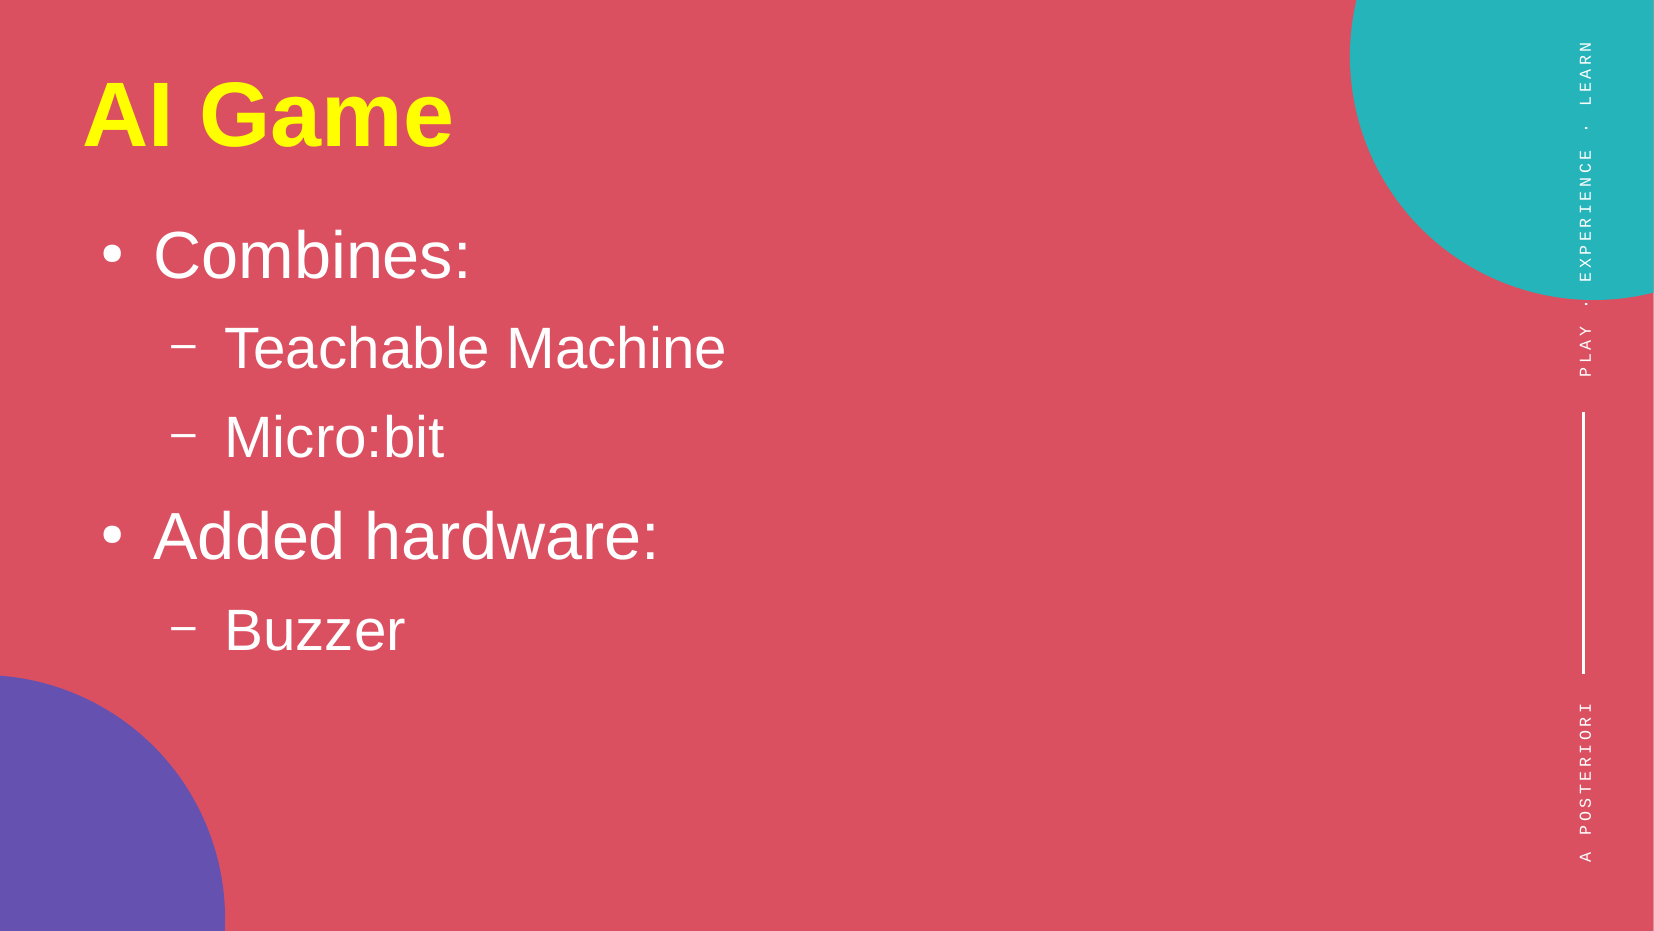

# AI Game
Combines:
Teachable Machine
Micro:bit
Added hardware:
Buzzer